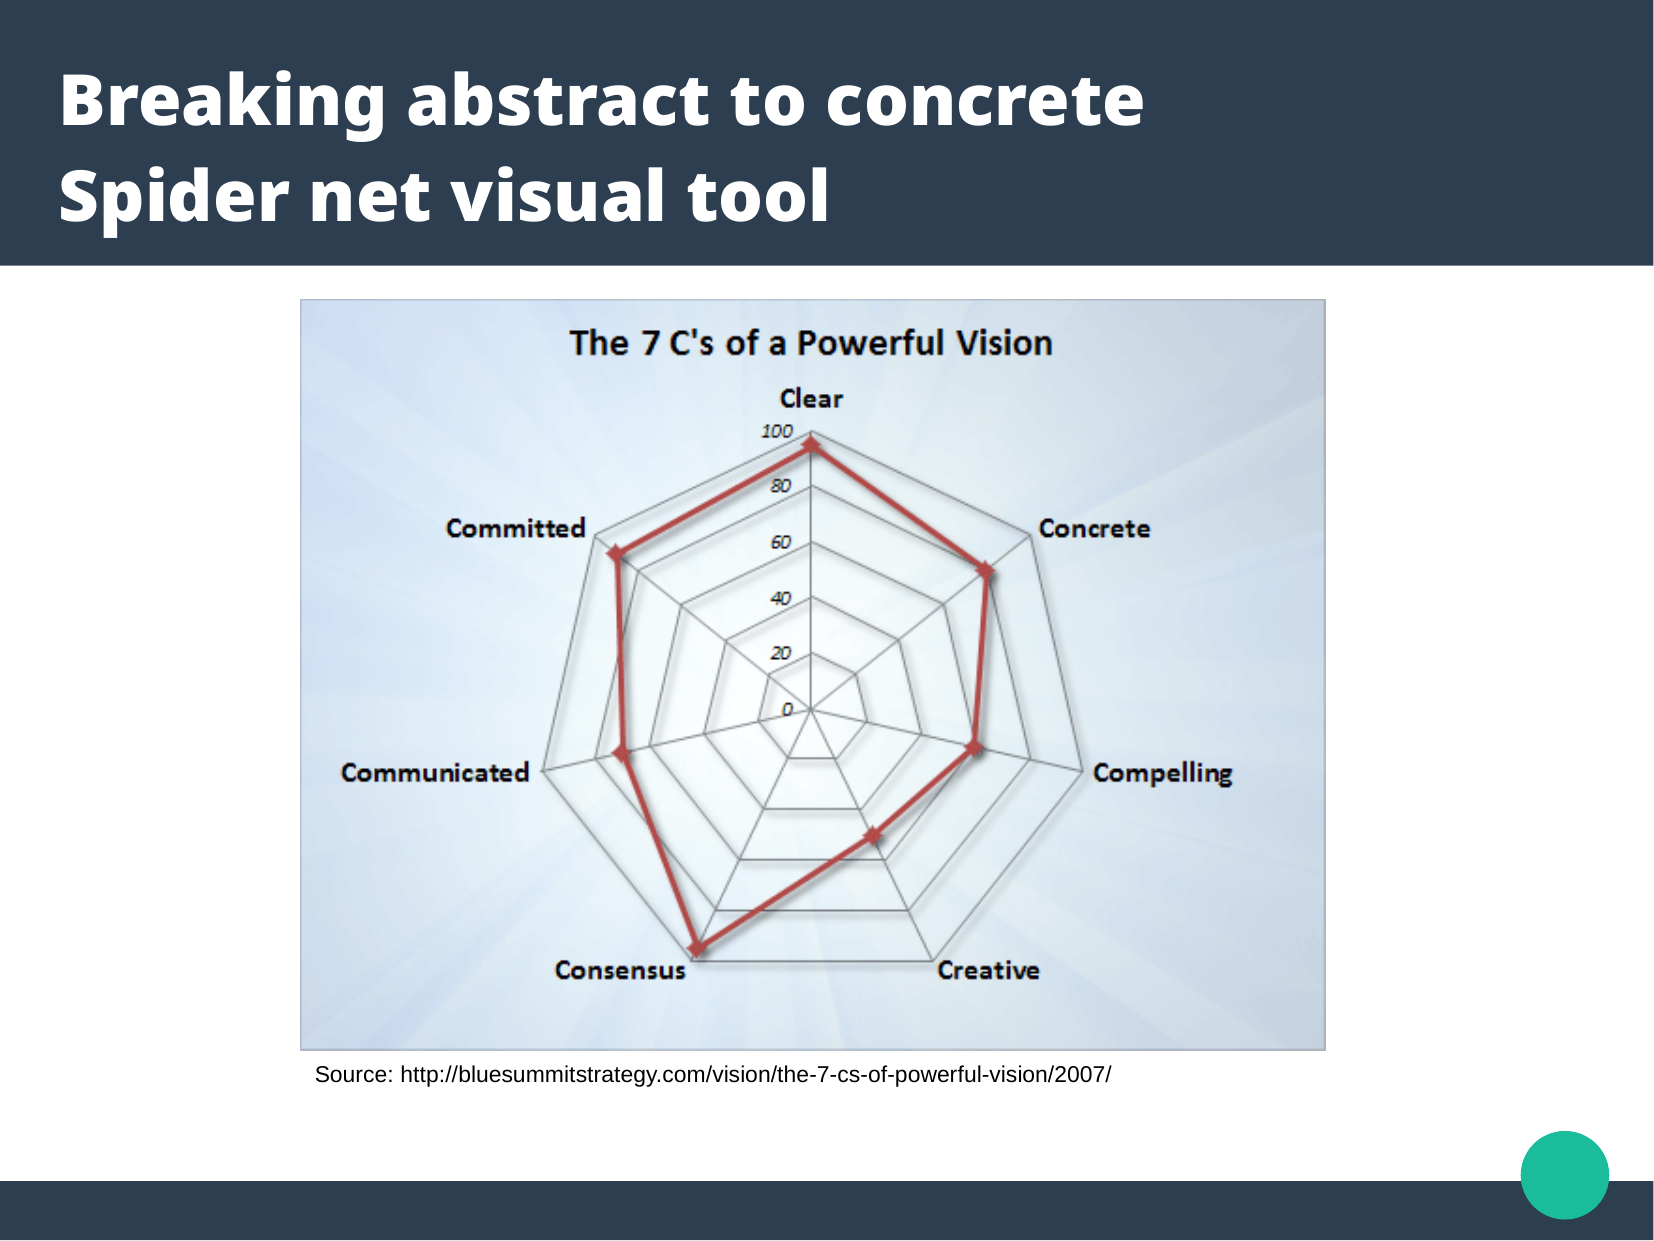

# Breaking abstract to concrete Spider net visual tool
Source: http://bluesummitstrategy.com/vision/the-7-cs-of-powerful-vision/2007/